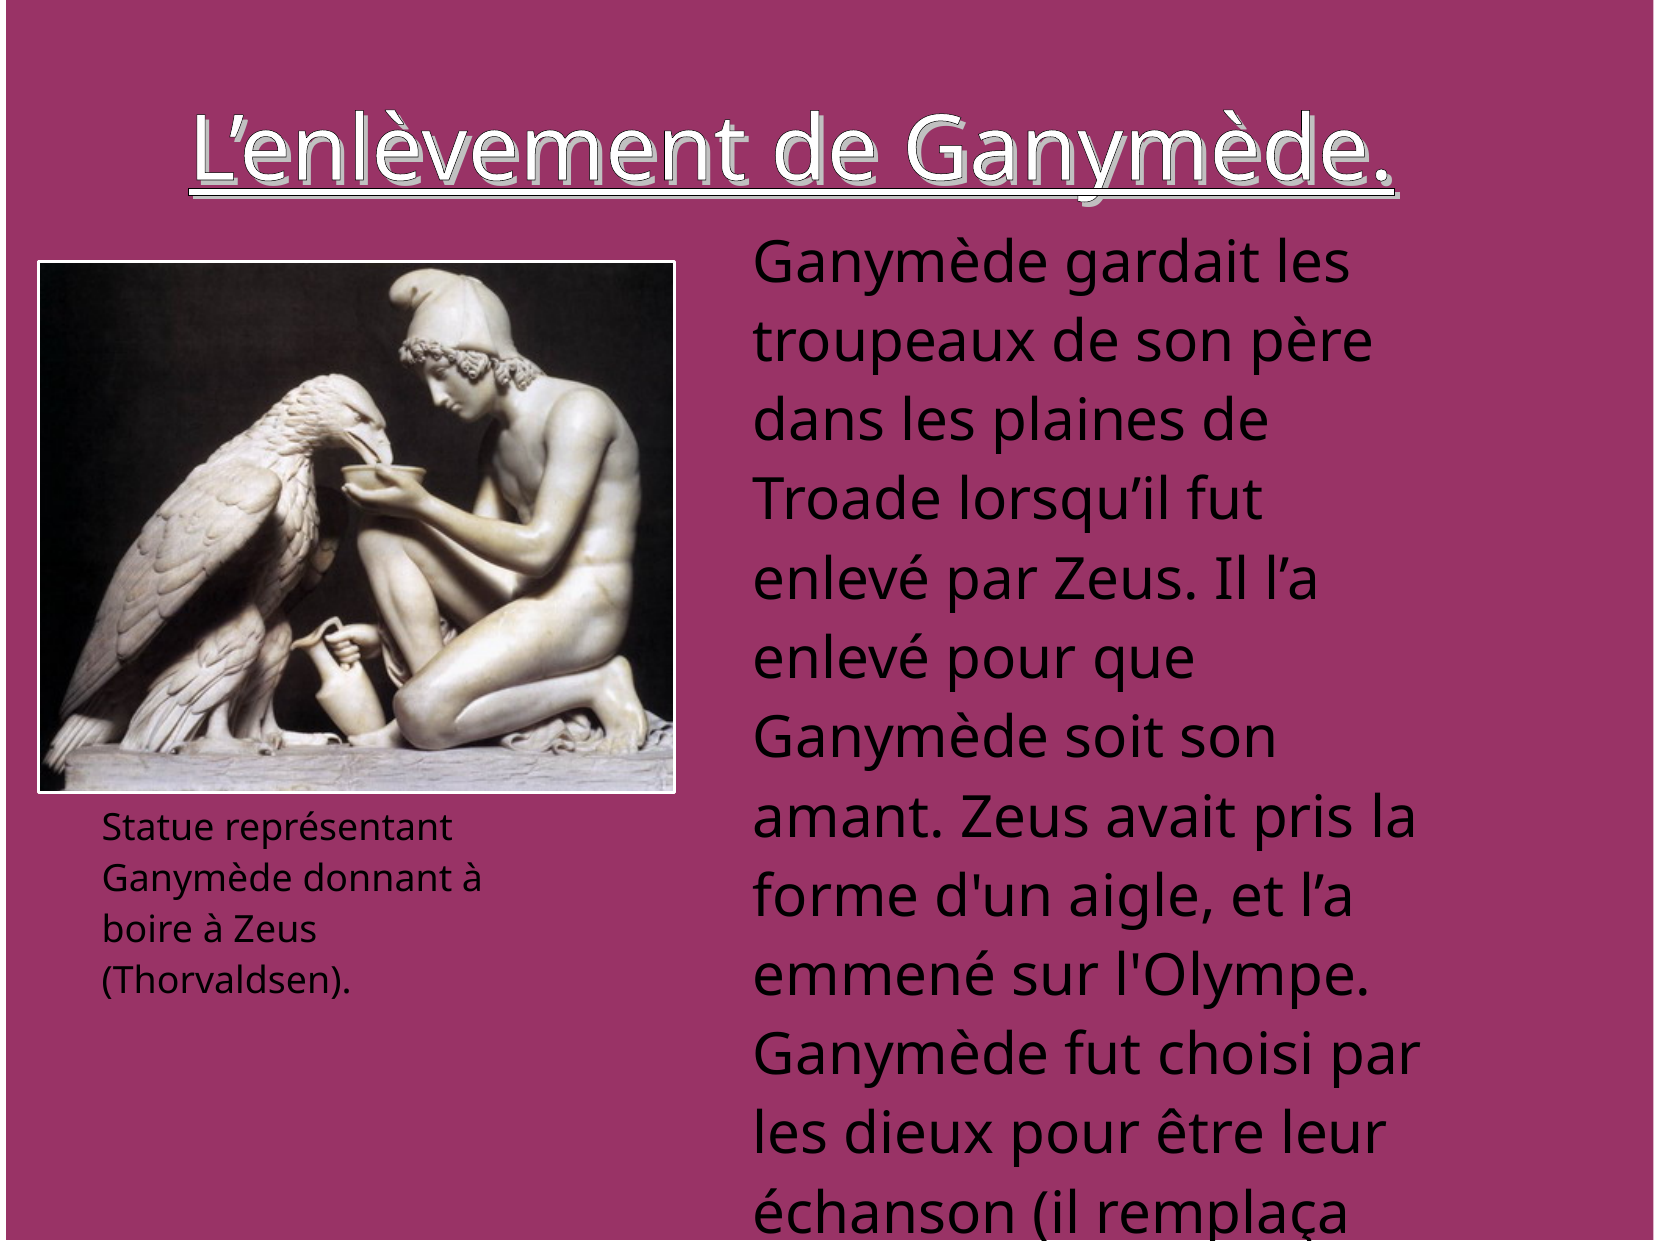

# L’enlèvement de Ganymède.
Ganymède gardait les troupeaux de son père dans les plaines de Troade lorsqu’il fut enlevé par Zeus. Il l’a enlevé pour que Ganymède soit son amant. Zeus avait pris la forme d'un aigle, et l’a emmené sur l'Olympe. Ganymède fut choisi par les dieux pour être leur échanson (il remplaça Hébé) . Zeus assura à Ganymède qu’il deviendrai immortel.
Statue représentant Ganymède donnant à boire à Zeus (Thorvaldsen).